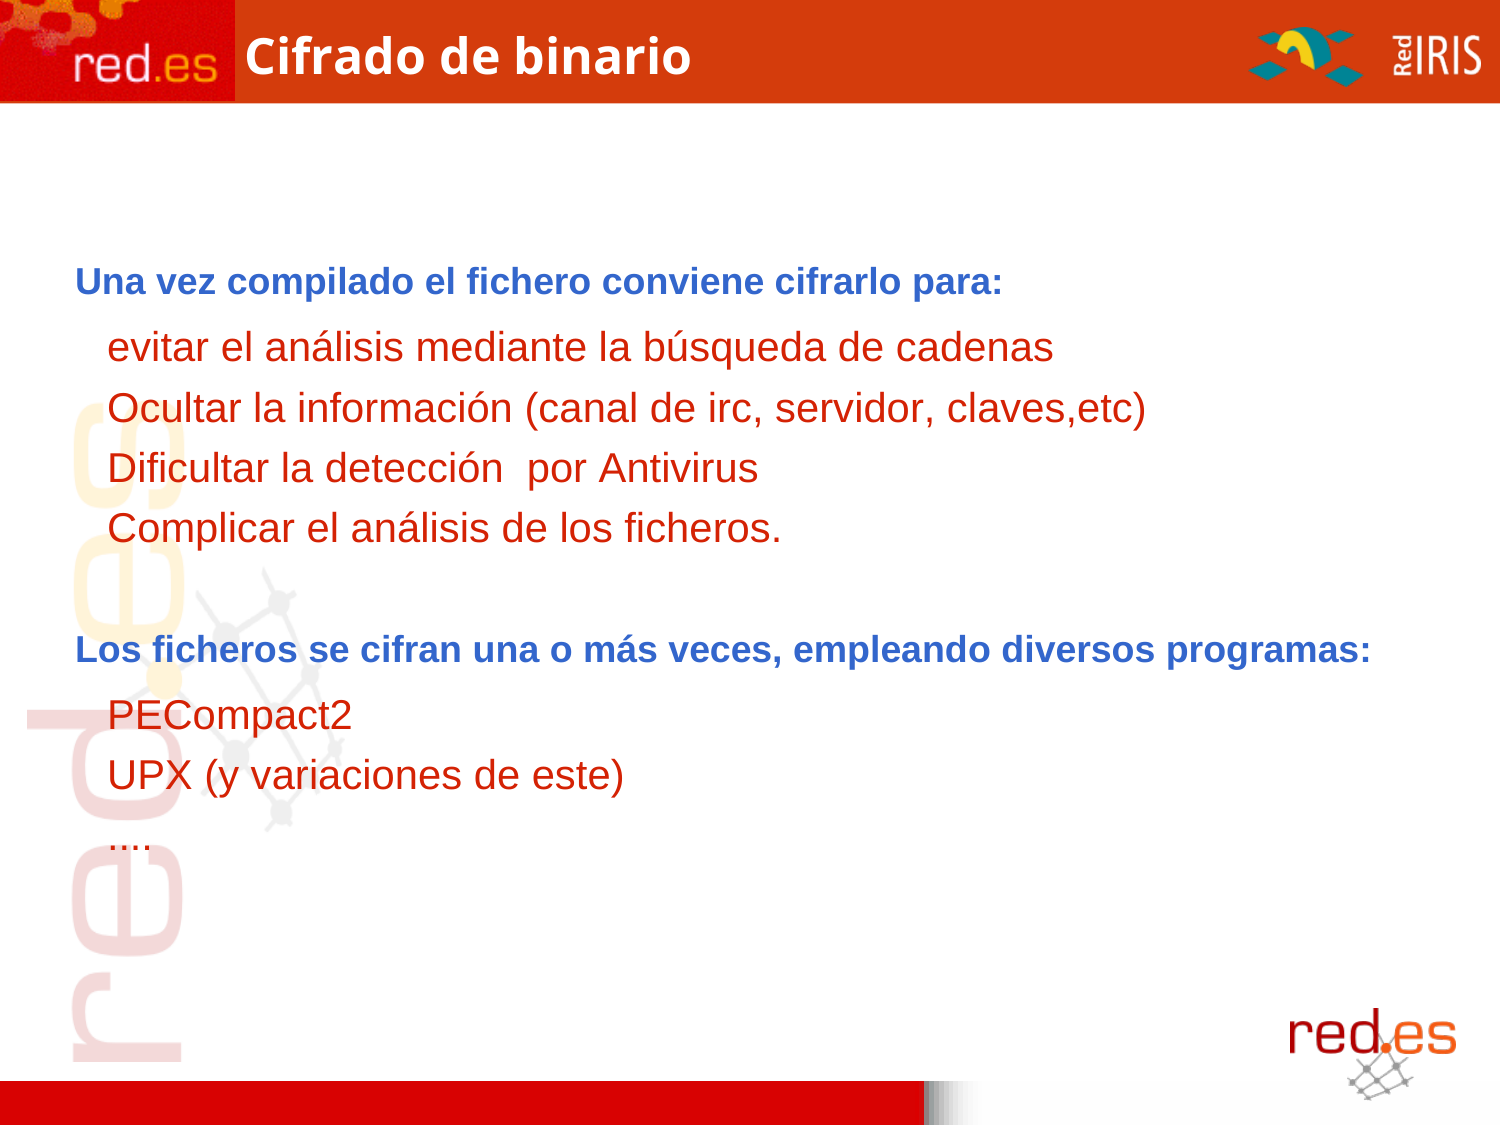

# Cifrado de binario
Una vez compilado el fichero conviene cifrarlo para:
evitar el análisis mediante la búsqueda de cadenas
Ocultar la información (canal de irc, servidor, claves,etc)
Dificultar la detección por Antivirus
Complicar el análisis de los ficheros.
Los ficheros se cifran una o más veces, empleando diversos programas:
PECompact2
UPX (y variaciones de este)
....